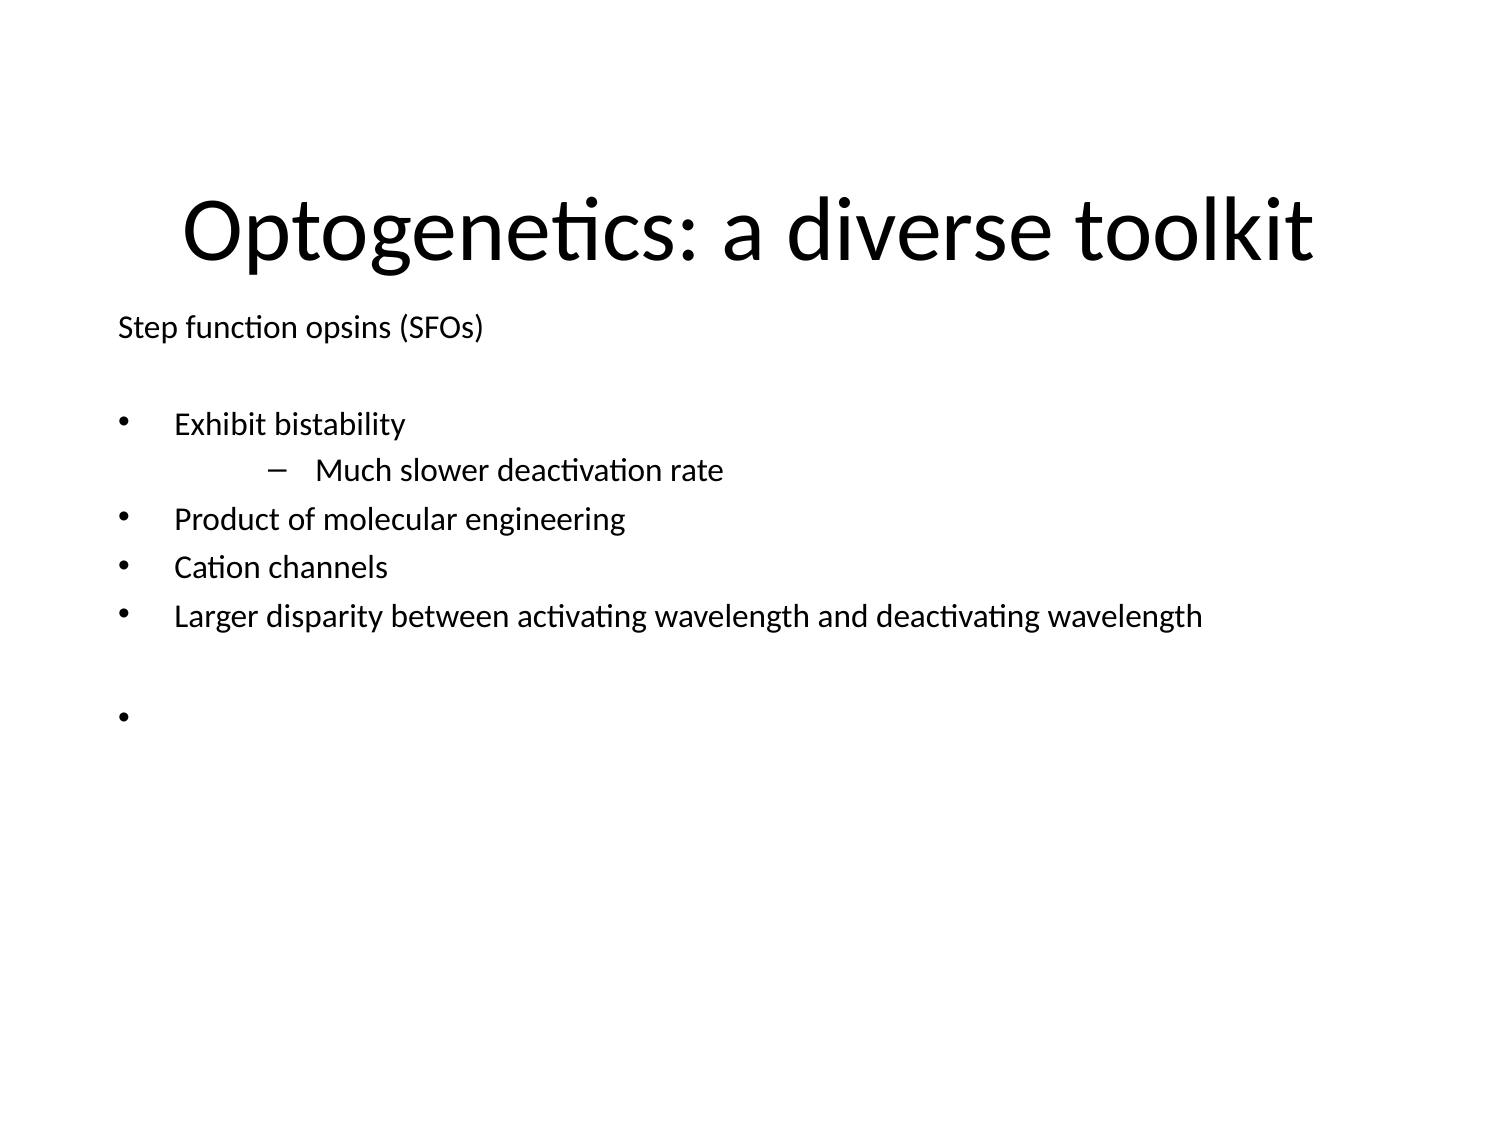

# Optogenetics: a diverse toolkit
Step function opsins (SFOs)
Exhibit bistability
Much slower deactivation rate
Product of molecular engineering
Cation channels
Larger disparity between activating wavelength and deactivating wavelength